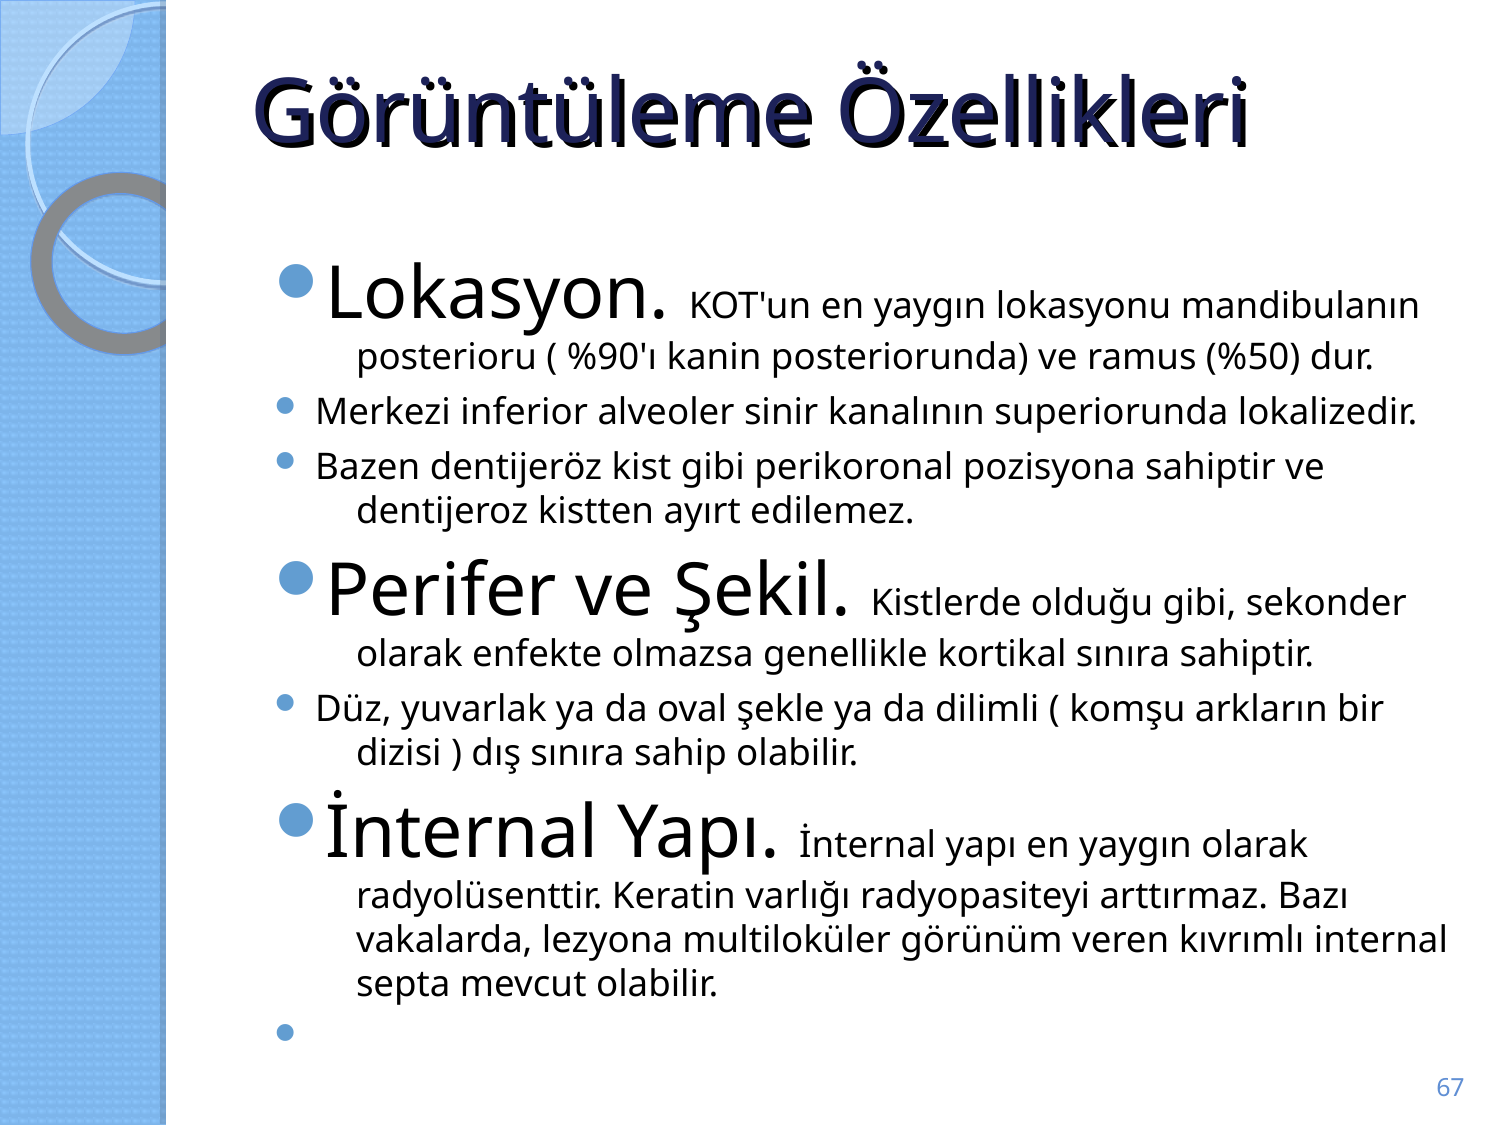

# Görüntüleme Özellikleri
Lokasyon. KOT'un en yaygın lokasyonu mandibulanın posterioru ( %90'ı kanin posteriorunda) ve ramus (%50) dur.
Merkezi inferior alveoler sinir kanalının superiorunda lokalizedir.
Bazen dentijeröz kist gibi perikoronal pozisyona sahiptir ve dentijeroz kistten ayırt edilemez.
Perifer ve Şekil. Kistlerde olduğu gibi, sekonder olarak enfekte olmazsa genellikle kortikal sınıra sahiptir.
Düz, yuvarlak ya da oval şekle ya da dilimli ( komşu arkların bir dizisi ) dış sınıra sahip olabilir.
İnternal Yapı. İnternal yapı en yaygın olarak radyolüsenttir. Keratin varlığı radyopasiteyi arttırmaz. Bazı vakalarda, lezyona multiloküler görünüm veren kıvrımlı internal septa mevcut olabilir.